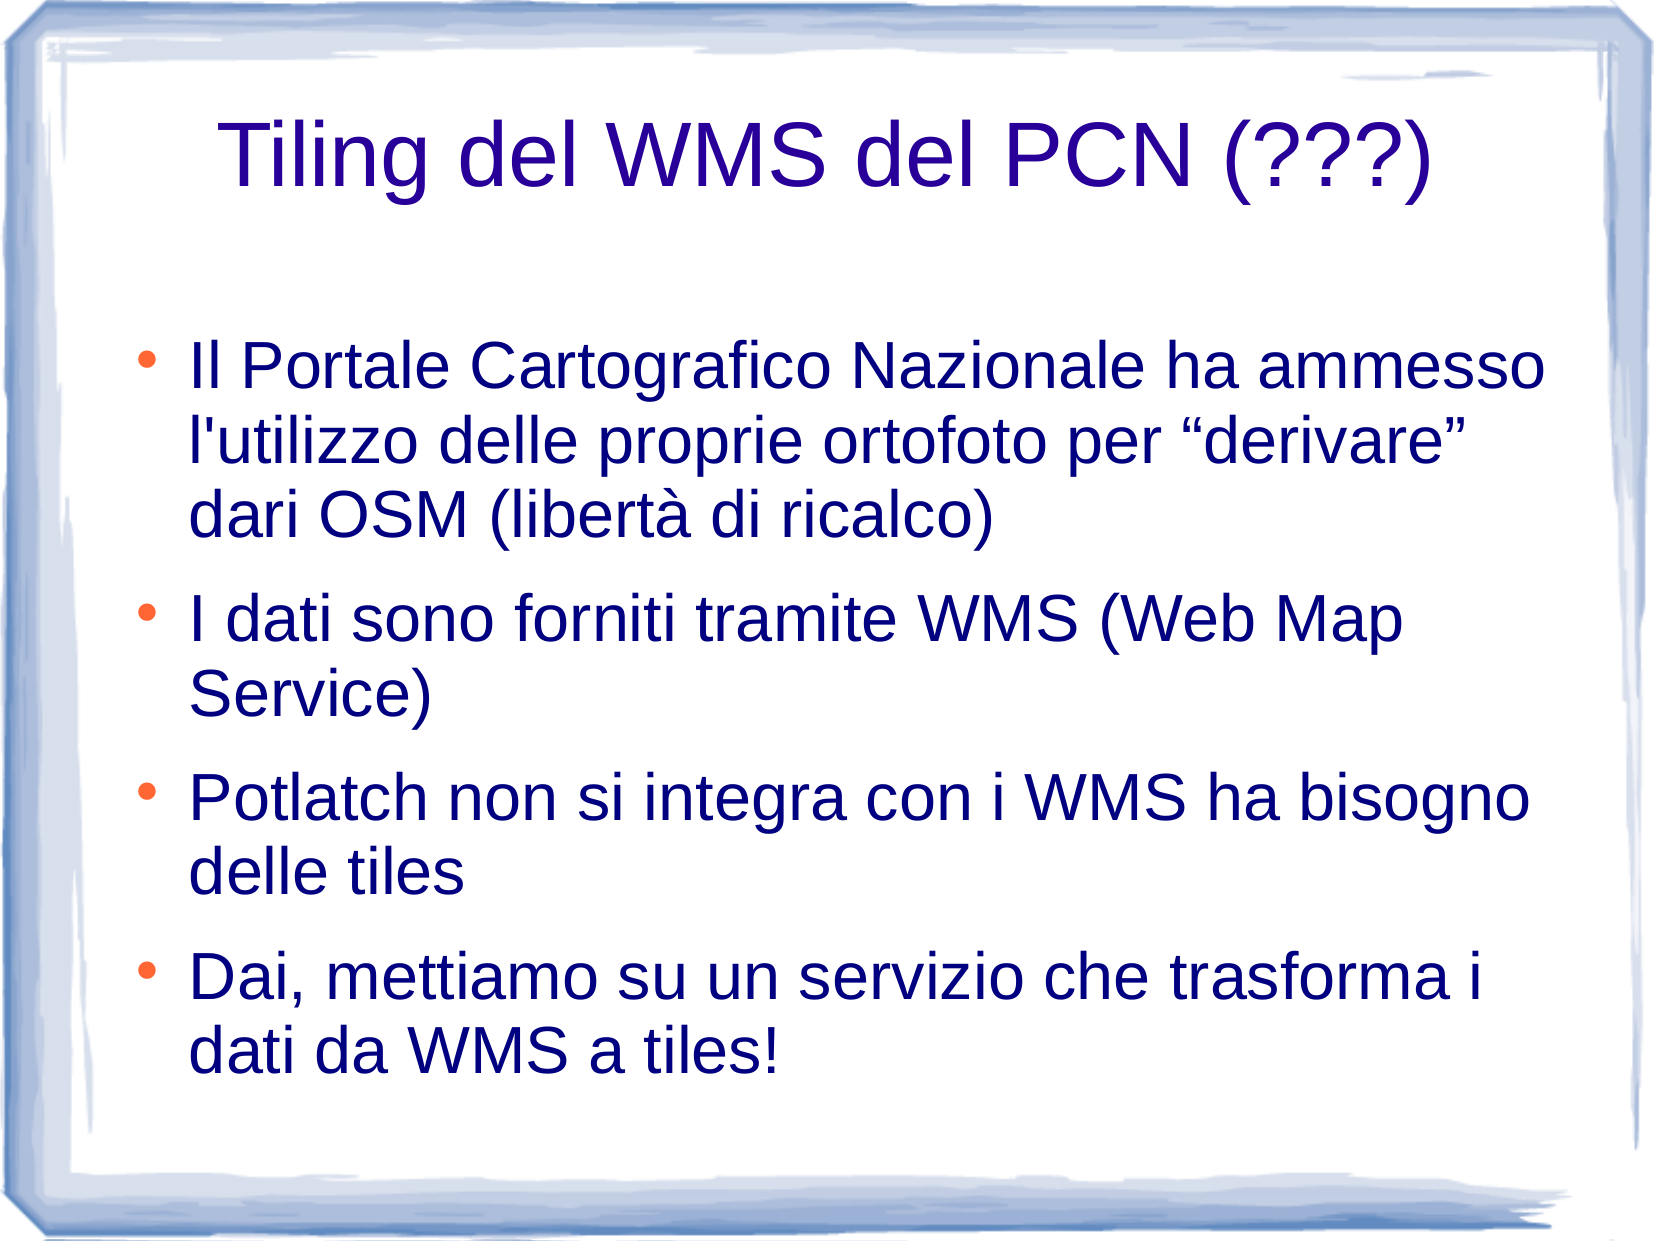

# Tiling del WMS del PCN (???)
Il Portale Cartografico Nazionale ha ammesso l'utilizzo delle proprie ortofoto per “derivare” dari OSM (libertà di ricalco)
I dati sono forniti tramite WMS (Web Map Service)
Potlatch non si integra con i WMS ha bisogno delle tiles
Dai, mettiamo su un servizio che trasforma i dati da WMS a tiles!